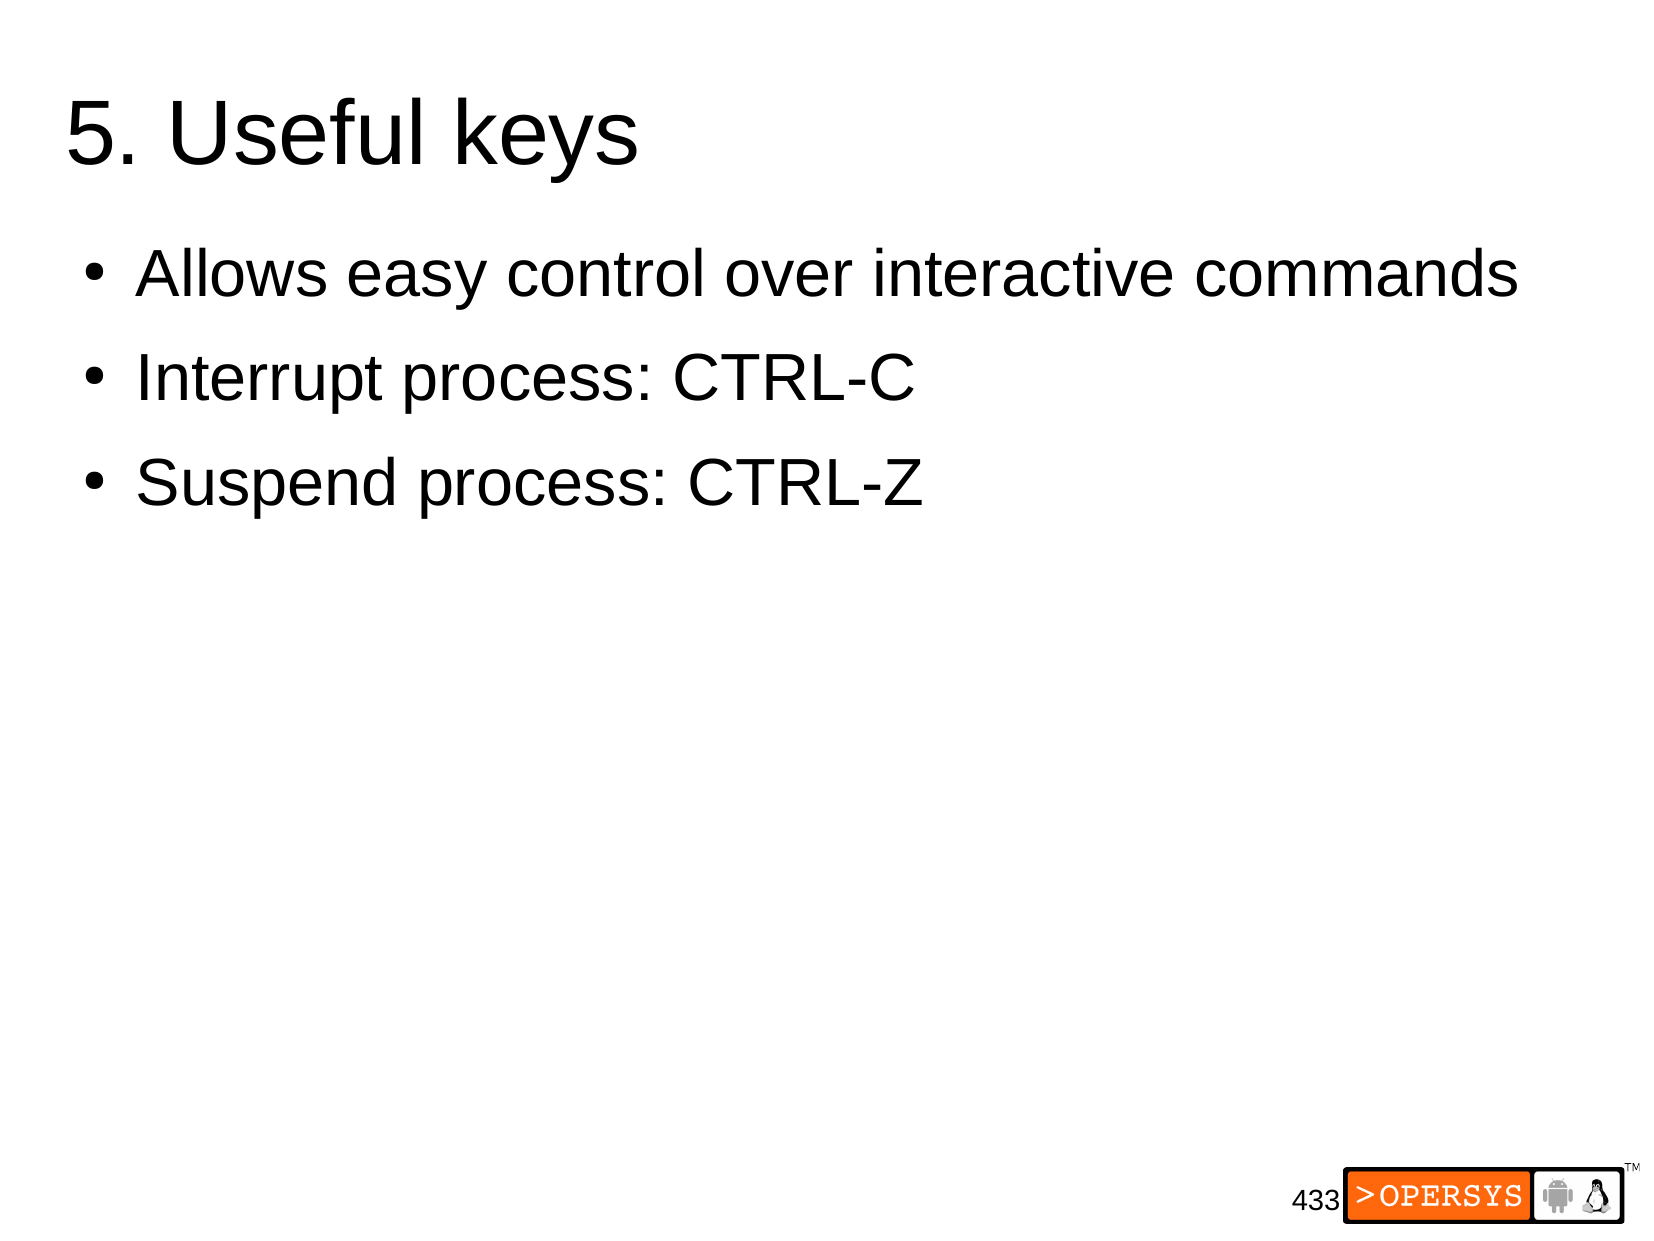

# 5. Useful keys
Allows easy control over interactive commands
Interrupt process: CTRL-C
Suspend process: CTRL-Z